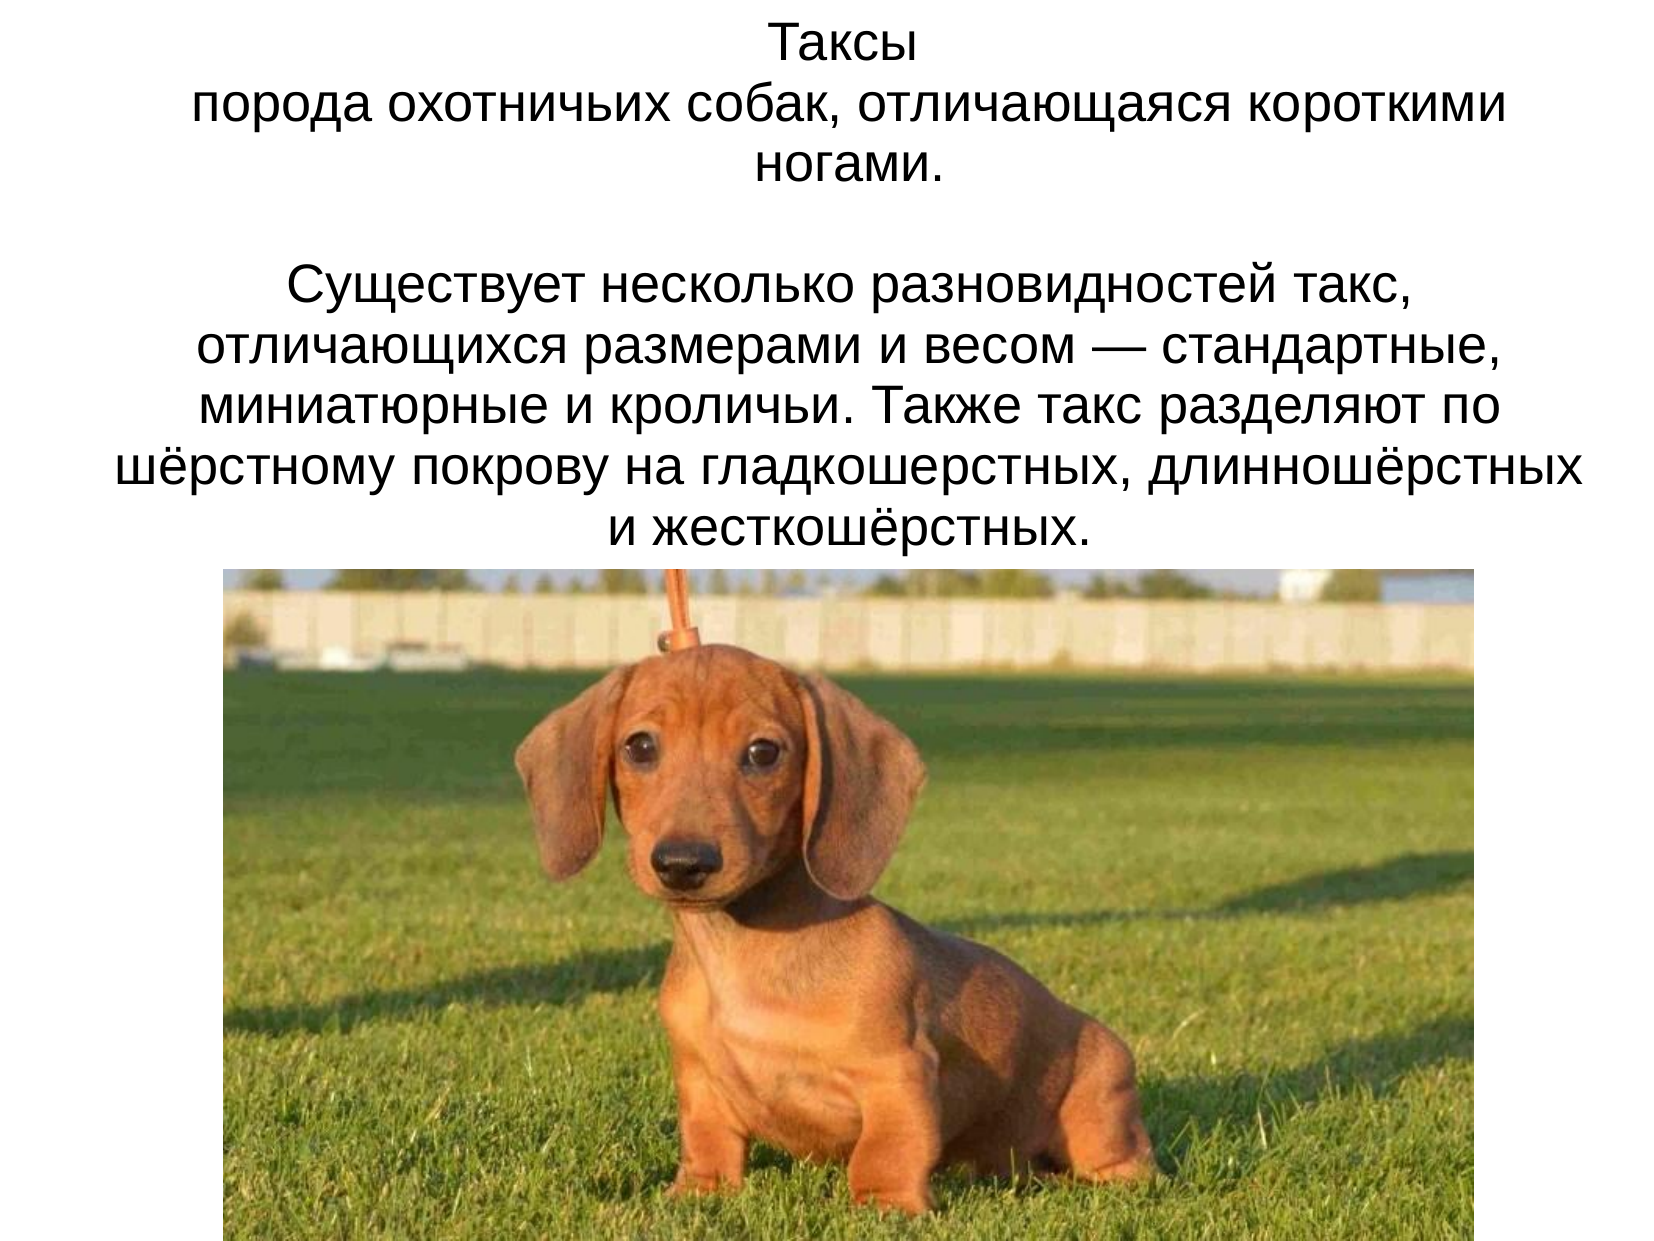

# Таксы порода охотничьих собак, отличающаяся короткими ногами. Существует несколько разновидностей такс, отличающихся размерами и весом — стандартные, миниатюрные и кроличьи. Также такс разделяют по шёрстному покрову на гладкошерстных, длинношёрстных и жесткошёрстных.